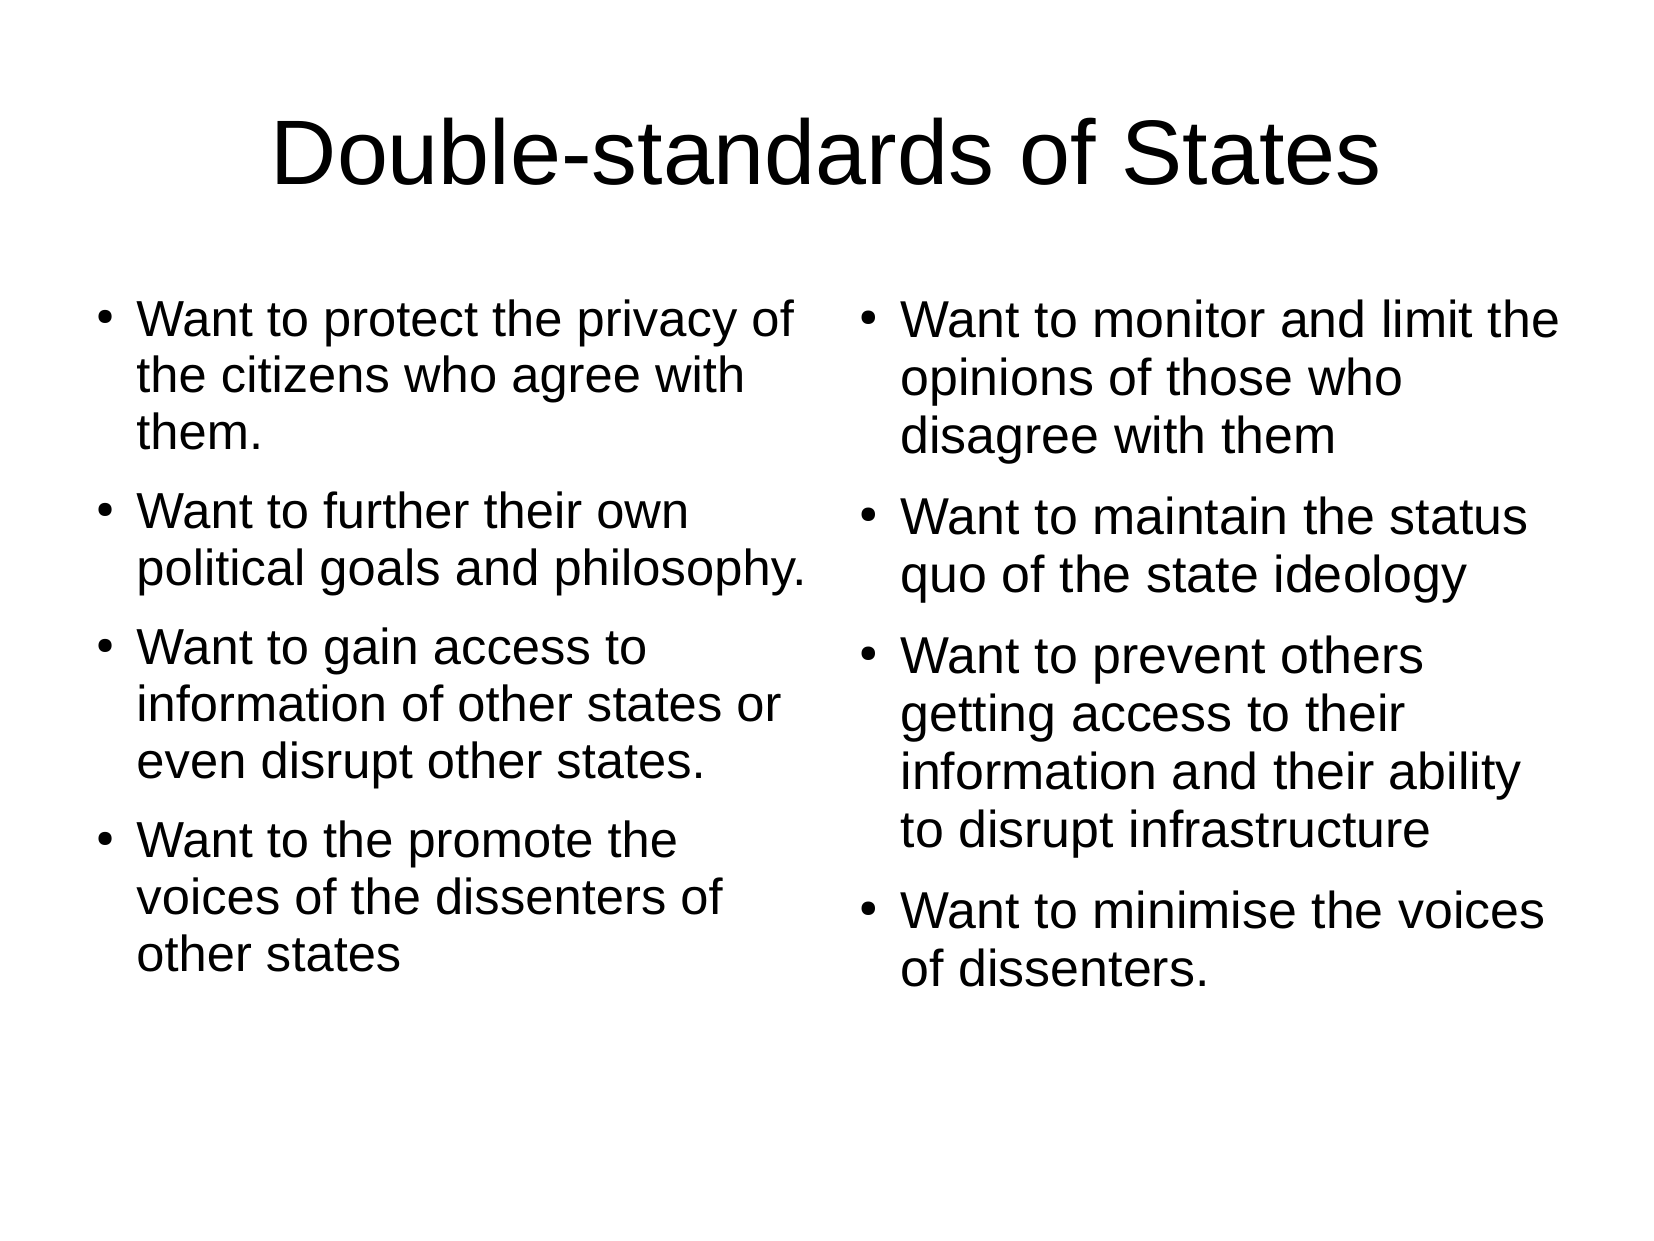

# Double-standards of States
Want to protect the privacy of the citizens who agree with them.
Want to further their own political goals and philosophy.
Want to gain access to information of other states or even disrupt other states.
Want to the promote the voices of the dissenters of other states
Want to monitor and limit the opinions of those who disagree with them
Want to maintain the status quo of the state ideology
Want to prevent others getting access to their information and their ability to disrupt infrastructure
Want to minimise the voices of dissenters.